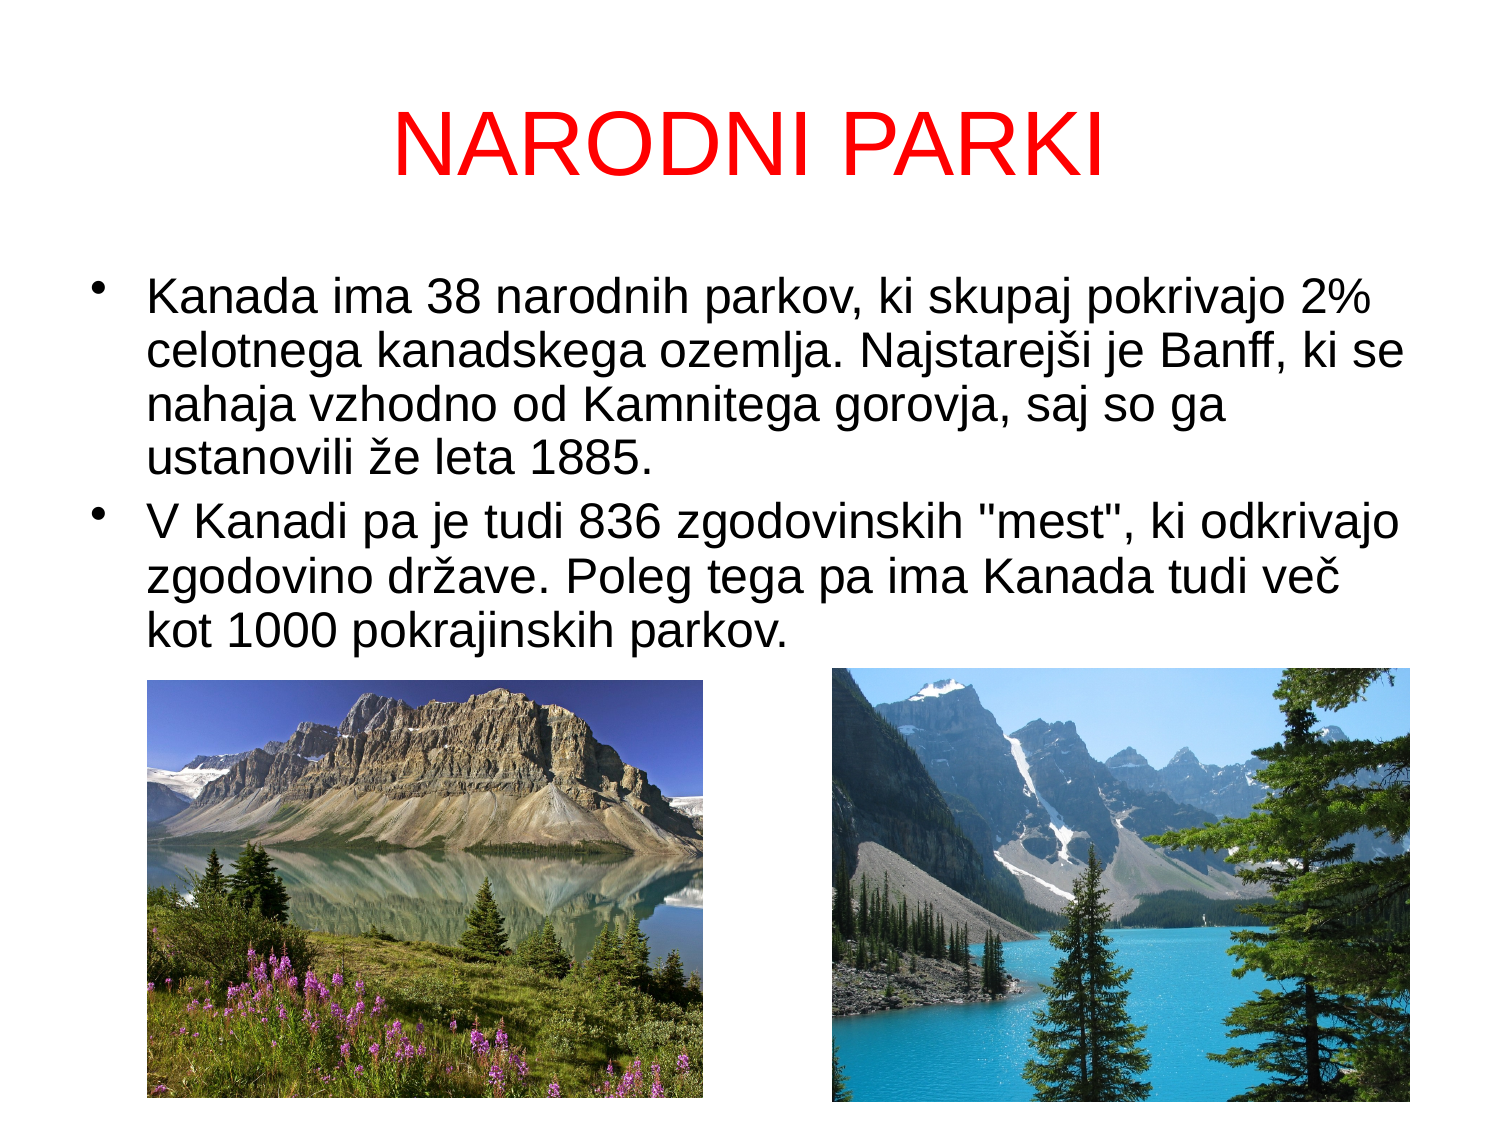

# NARODNI PARKI
Kanada ima 38 narodnih parkov, ki skupaj pokrivajo 2% celotnega kanadskega ozemlja. Najstarejši je Banff, ki se nahaja vzhodno od Kamnitega gorovja, saj so ga ustanovili že leta 1885.
V Kanadi pa je tudi 836 zgodovinskih "mest", ki odkrivajo zgodovino države. Poleg tega pa ima Kanada tudi več kot 1000 pokrajinskih parkov.